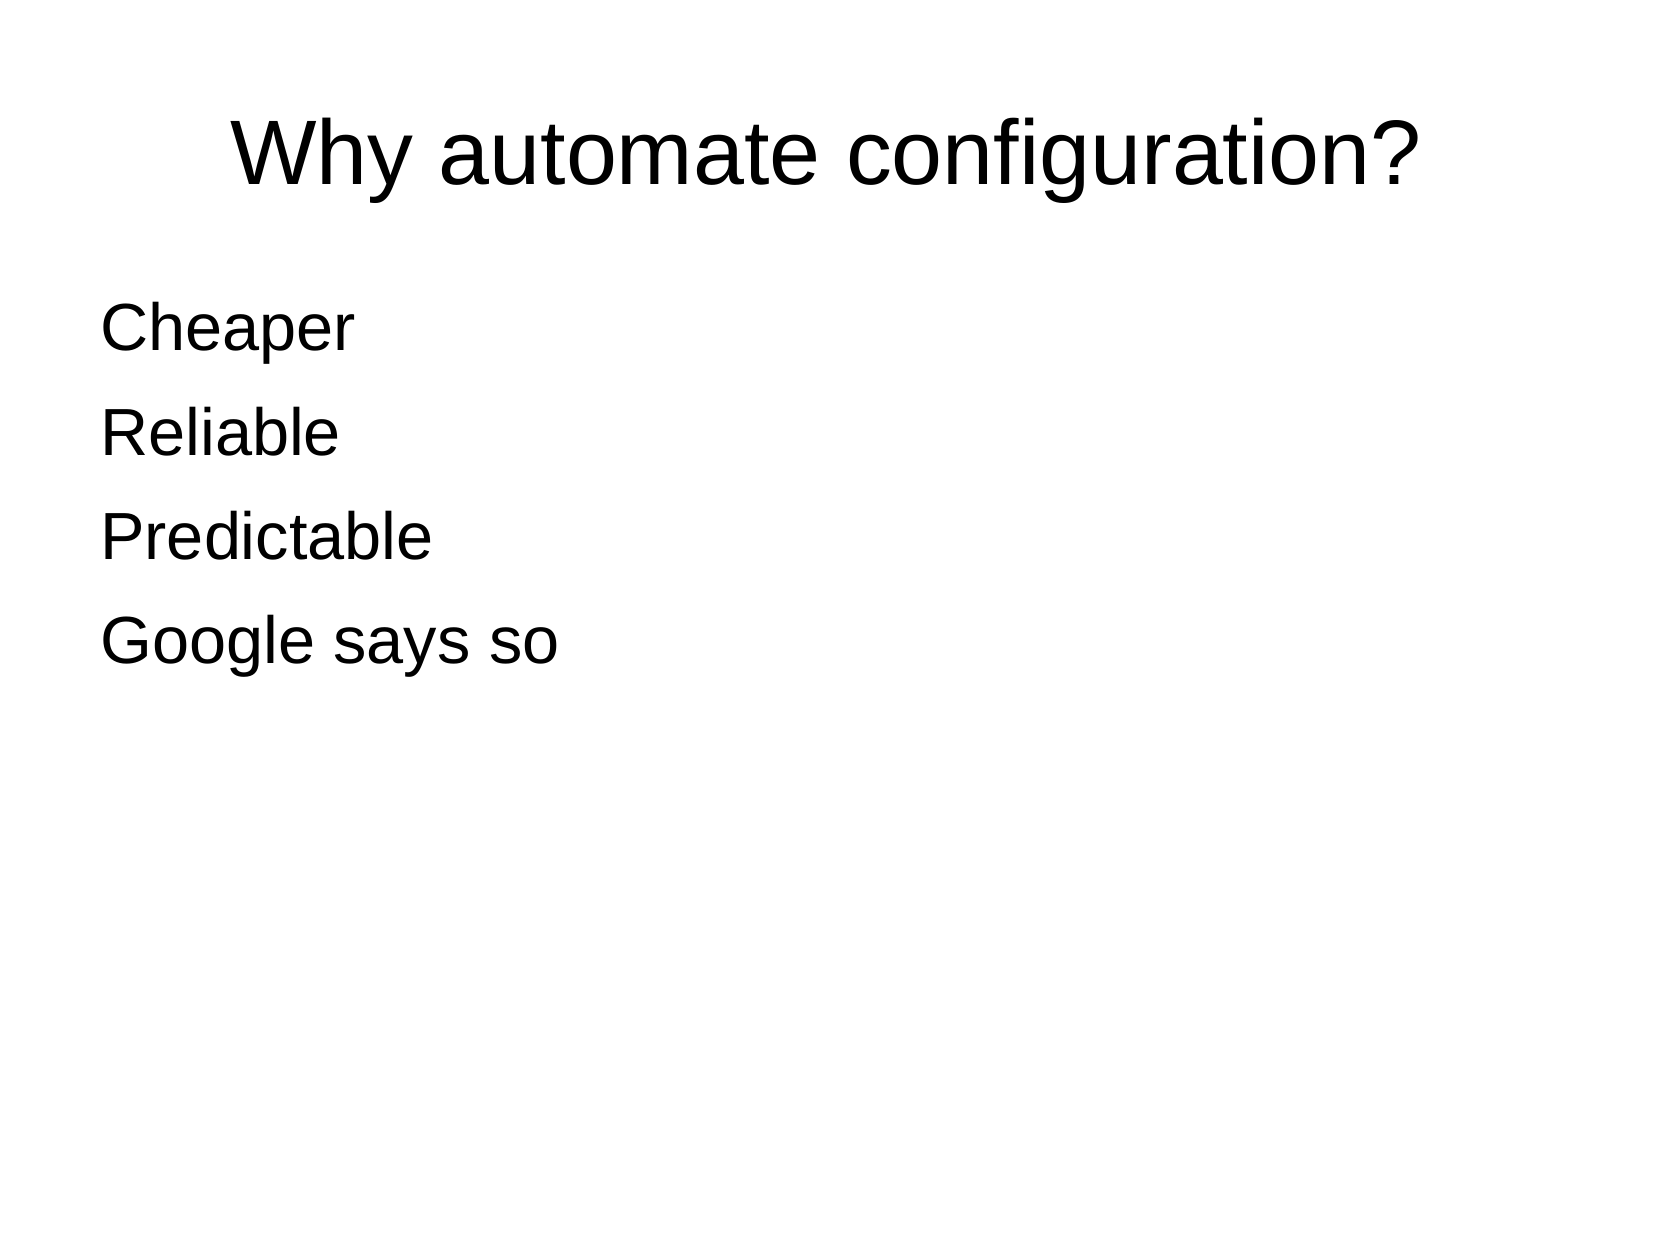

# Why automate configuration?
Cheaper
Reliable
Predictable
Google says so